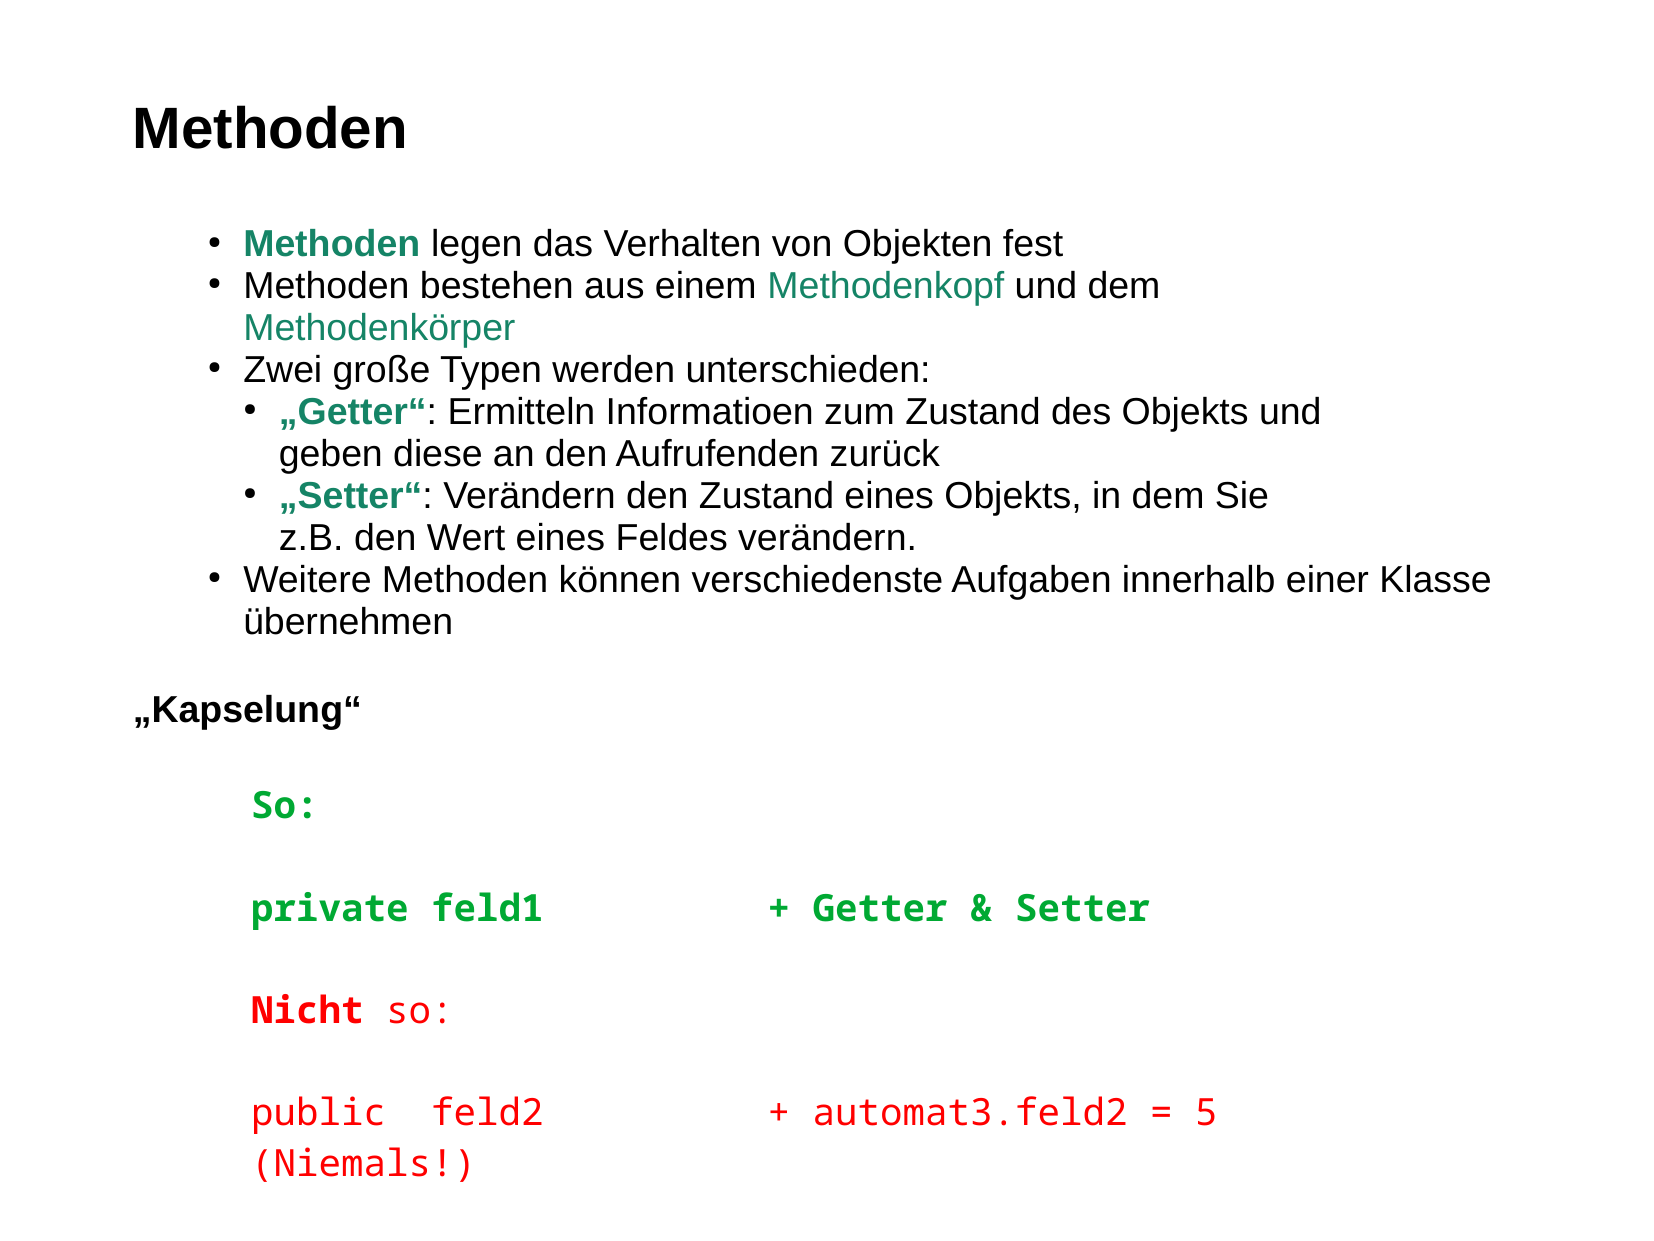

Methoden
Methoden legen das Verhalten von Objekten fest
Methoden bestehen aus einem Methodenkopf und dem
Methodenkörper
Zwei große Typen werden unterschieden:
„Getter“: Ermitteln Informatioen zum Zustand des Objekts und
geben diese an den Aufrufenden zurück
„Setter“: Verändern den Zustand eines Objekts, in dem Sie
z.B. den Wert eines Feldes verändern.
Weitere Methoden können verschiedenste Aufgaben innerhalb einer Klasse
übernehmen
„Kapselung“
So:
private feld1 			+ Getter & Setter
Nicht so:
public feld2 			+ automat3.feld2 = 5 (Niemals!)